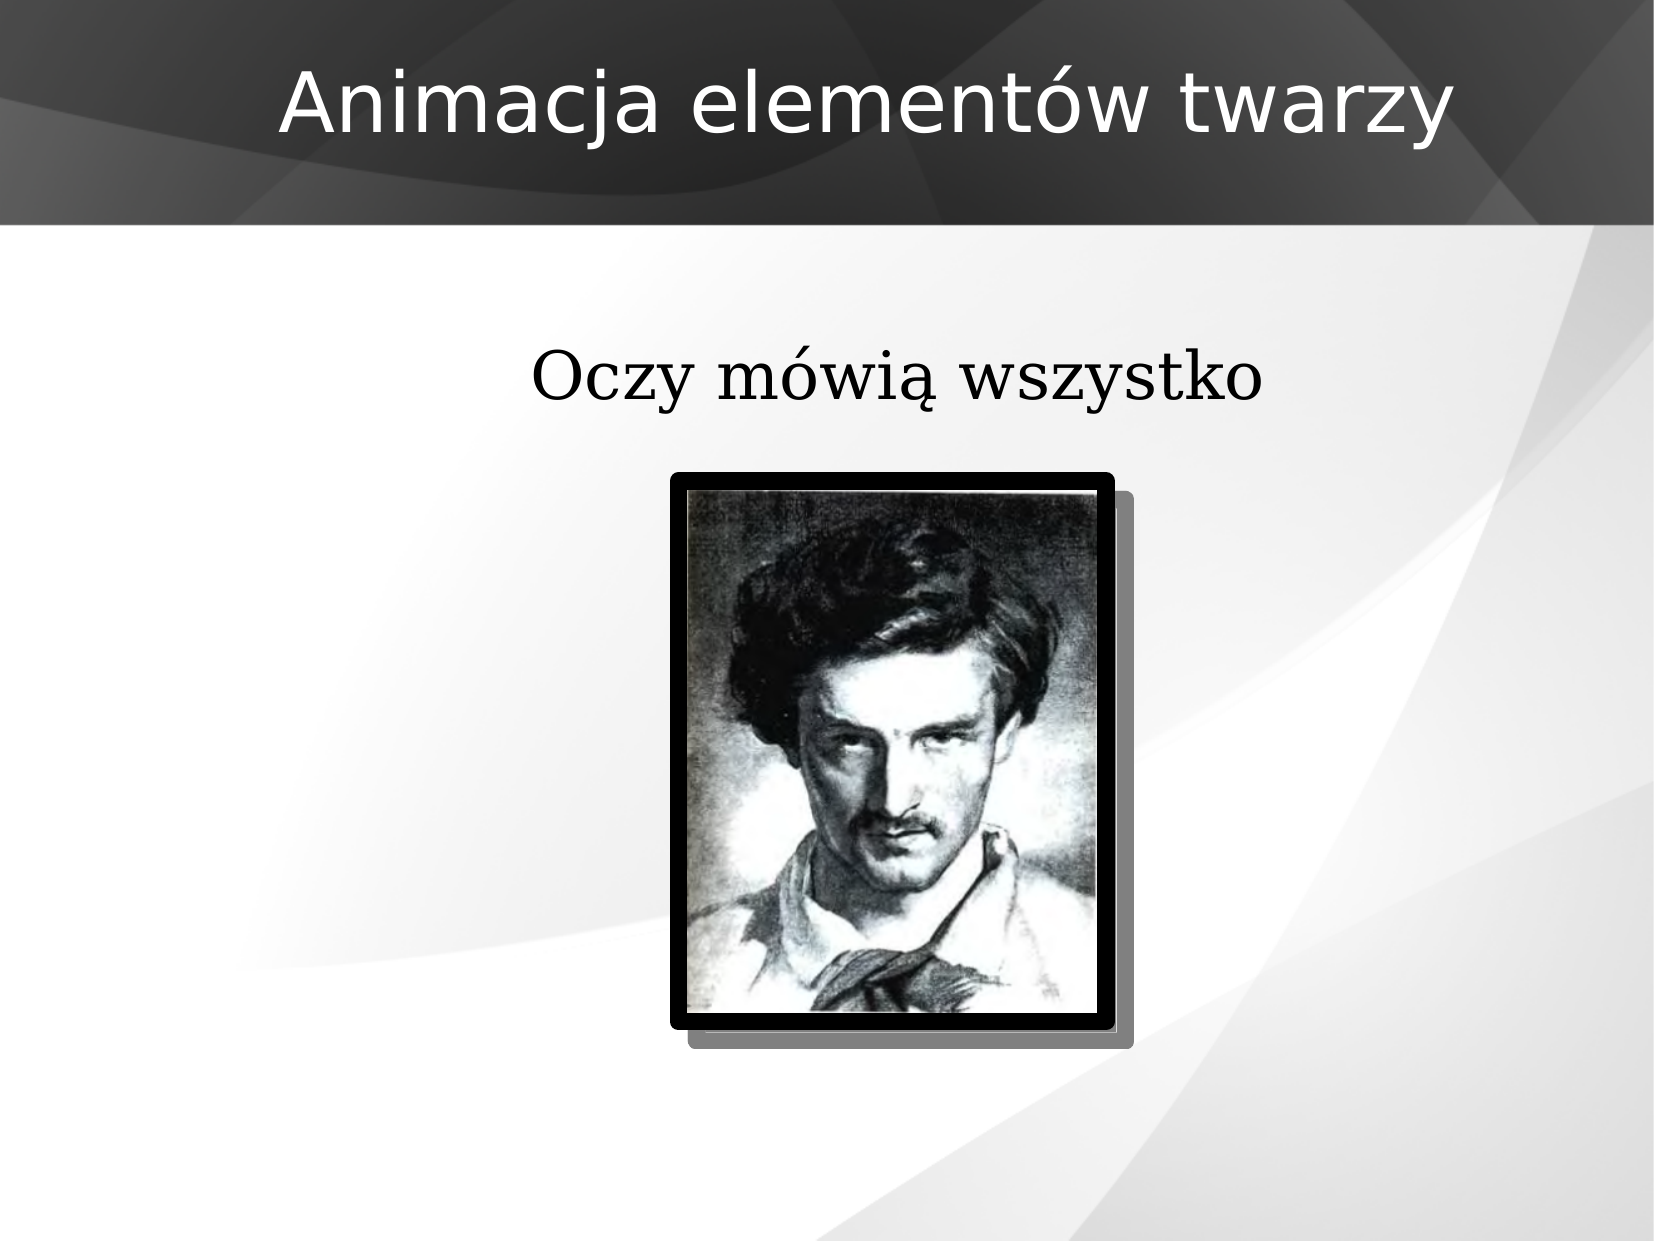

# Animacja elementów twarzy
Oczy mówią wszystko